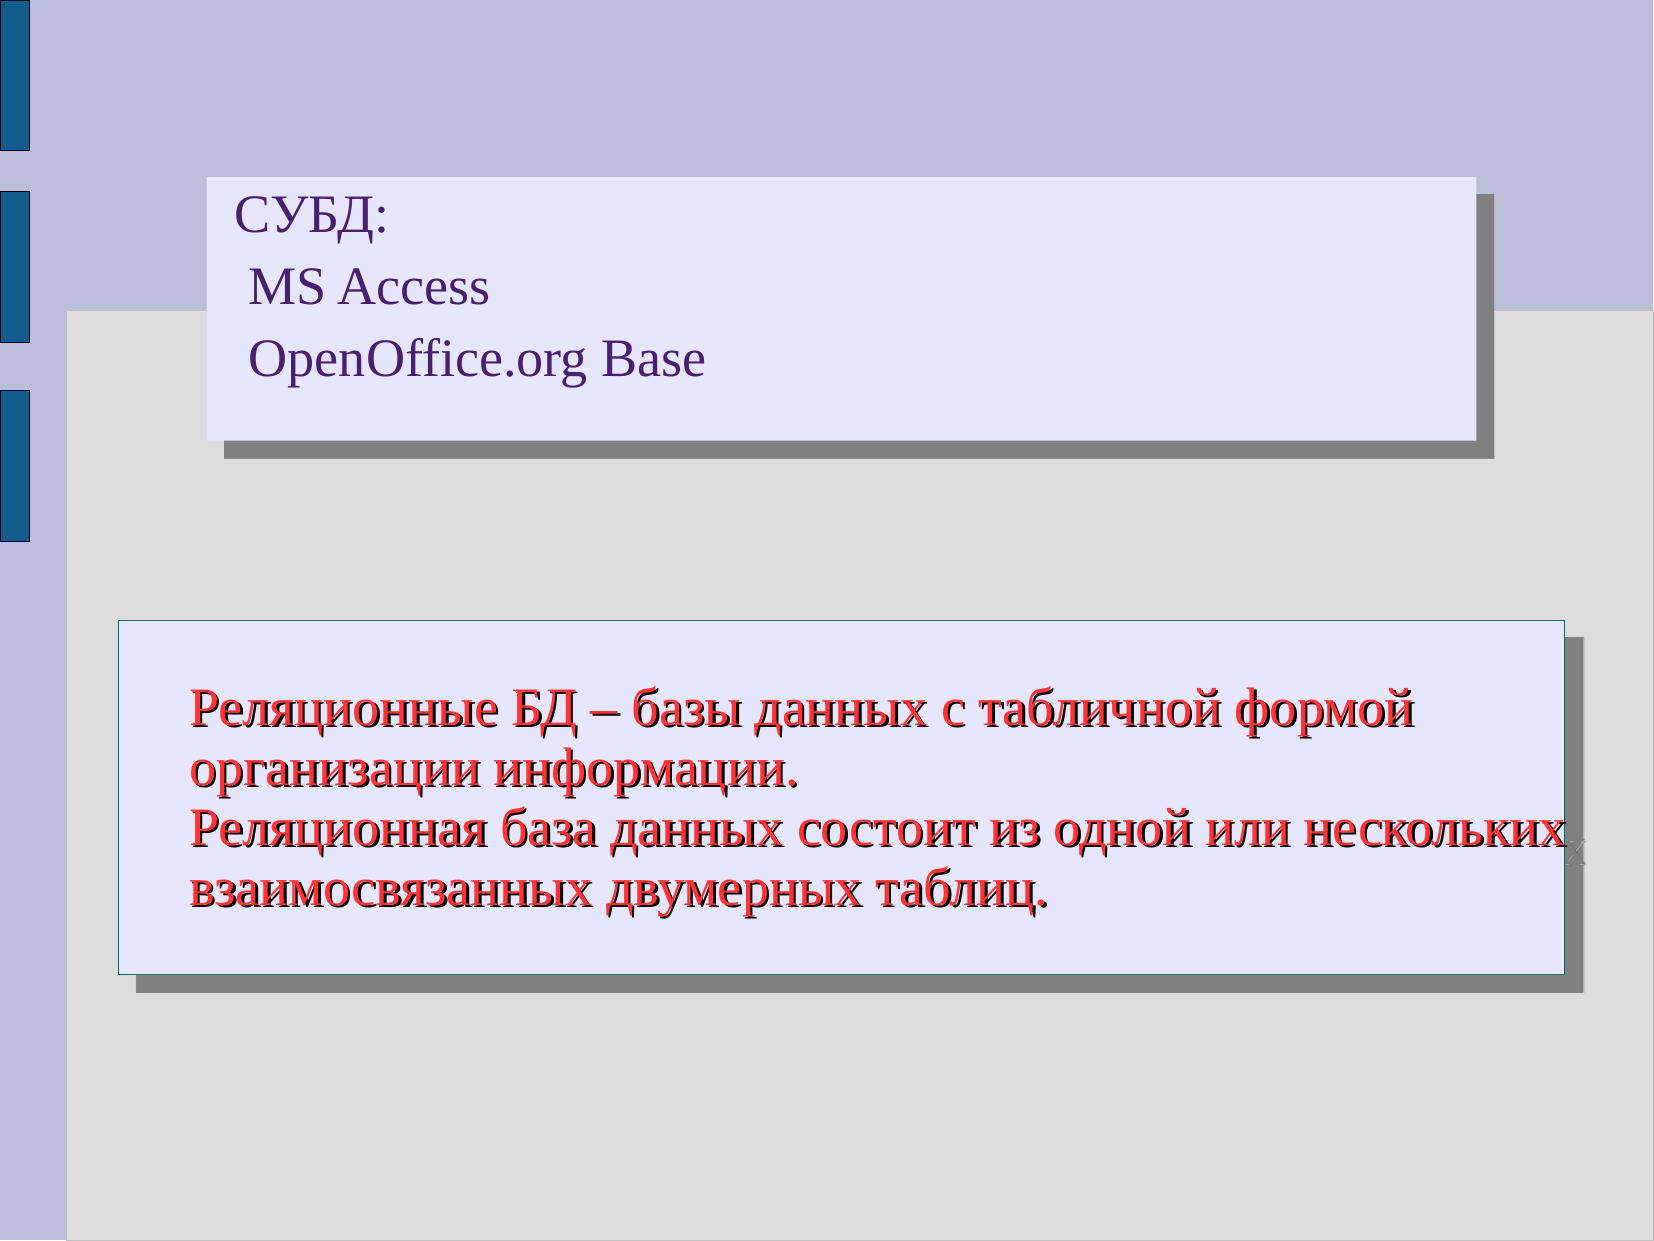

СУБД:
 MS Access
 OpenOffice.org Base
	Реляционные БД – базы данных с табличной формой
	организации информации.
	Реляционная база данных состоит из одной или нескольких
 	взаимосвязанных двумерных таблиц.